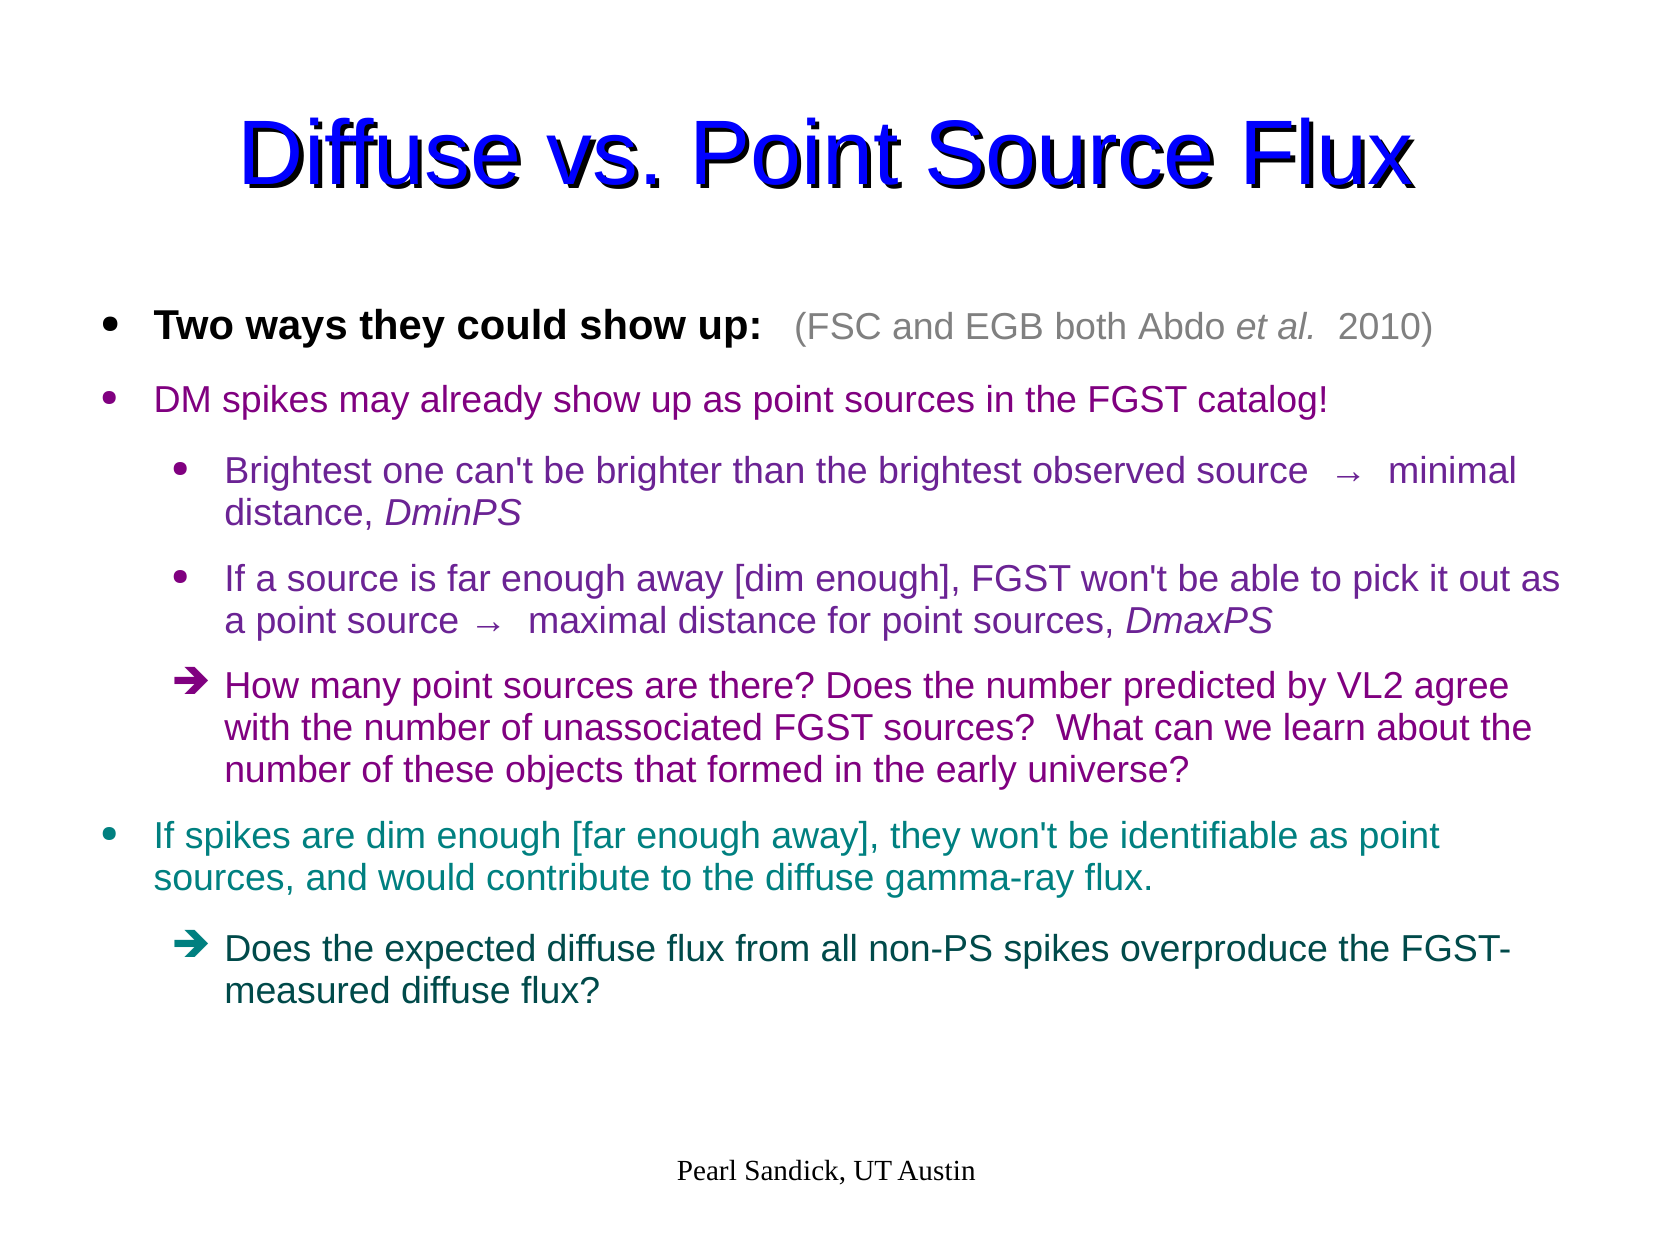

# Diffuse vs. Point Source Flux
Two ways they could show up: (FSC and EGB both Abdo et al. 2010)
DM spikes may already show up as point sources in the FGST catalog!
Brightest one can't be brighter than the brightest observed source → minimal distance, DminPS
If a source is far enough away [dim enough], FGST won't be able to pick it out as a point source → maximal distance for point sources, DmaxPS
How many point sources are there? Does the number predicted by VL2 agree with the number of unassociated FGST sources? What can we learn about the number of these objects that formed in the early universe?
If spikes are dim enough [far enough away], they won't be identifiable as point sources, and would contribute to the diffuse gamma-ray flux.
Does the expected diffuse flux from all non-PS spikes overproduce the FGST-measured diffuse flux?
Pearl Sandick, UT Austin